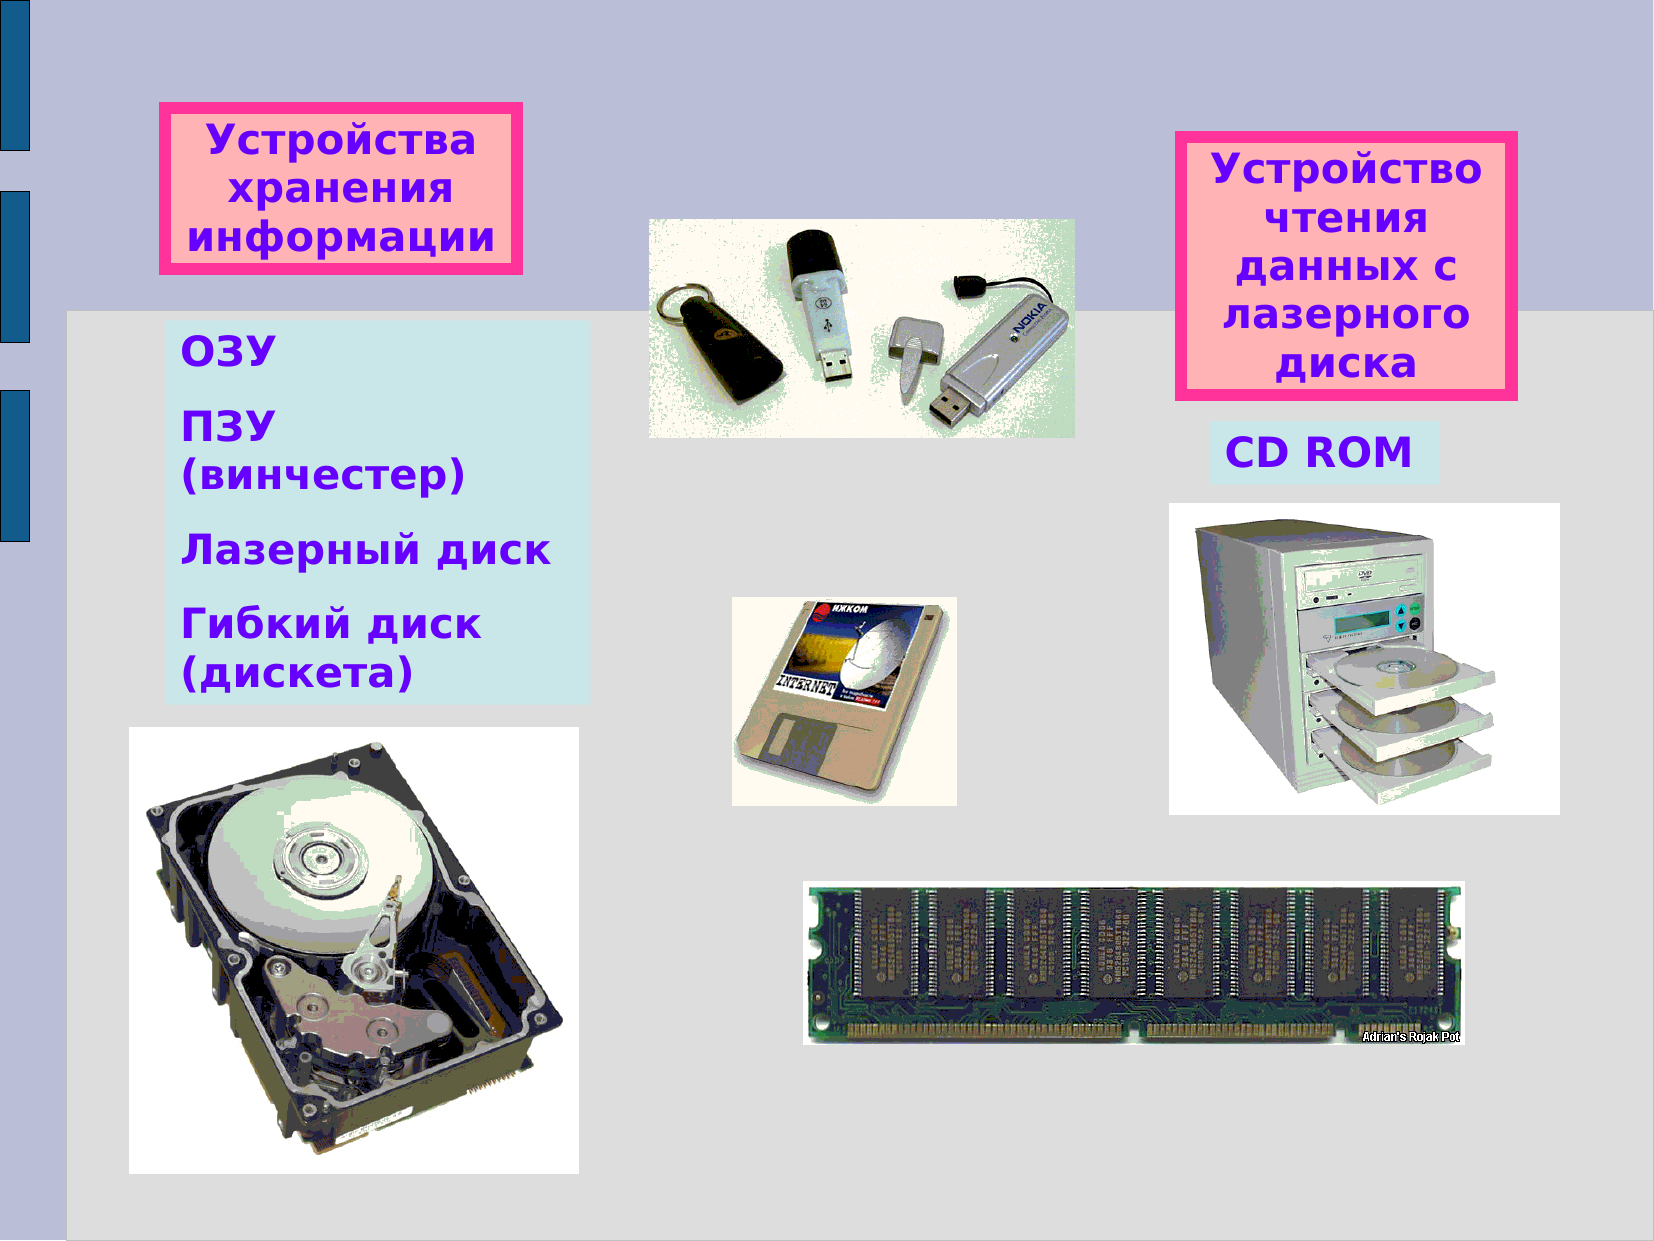

Устройства хранения информации
ОЗУ
ПЗУ (винчестер)
Лазерный диск
Гибкий диск (дискета)
Устройство чтения данных с лазерного диска
CD ROM